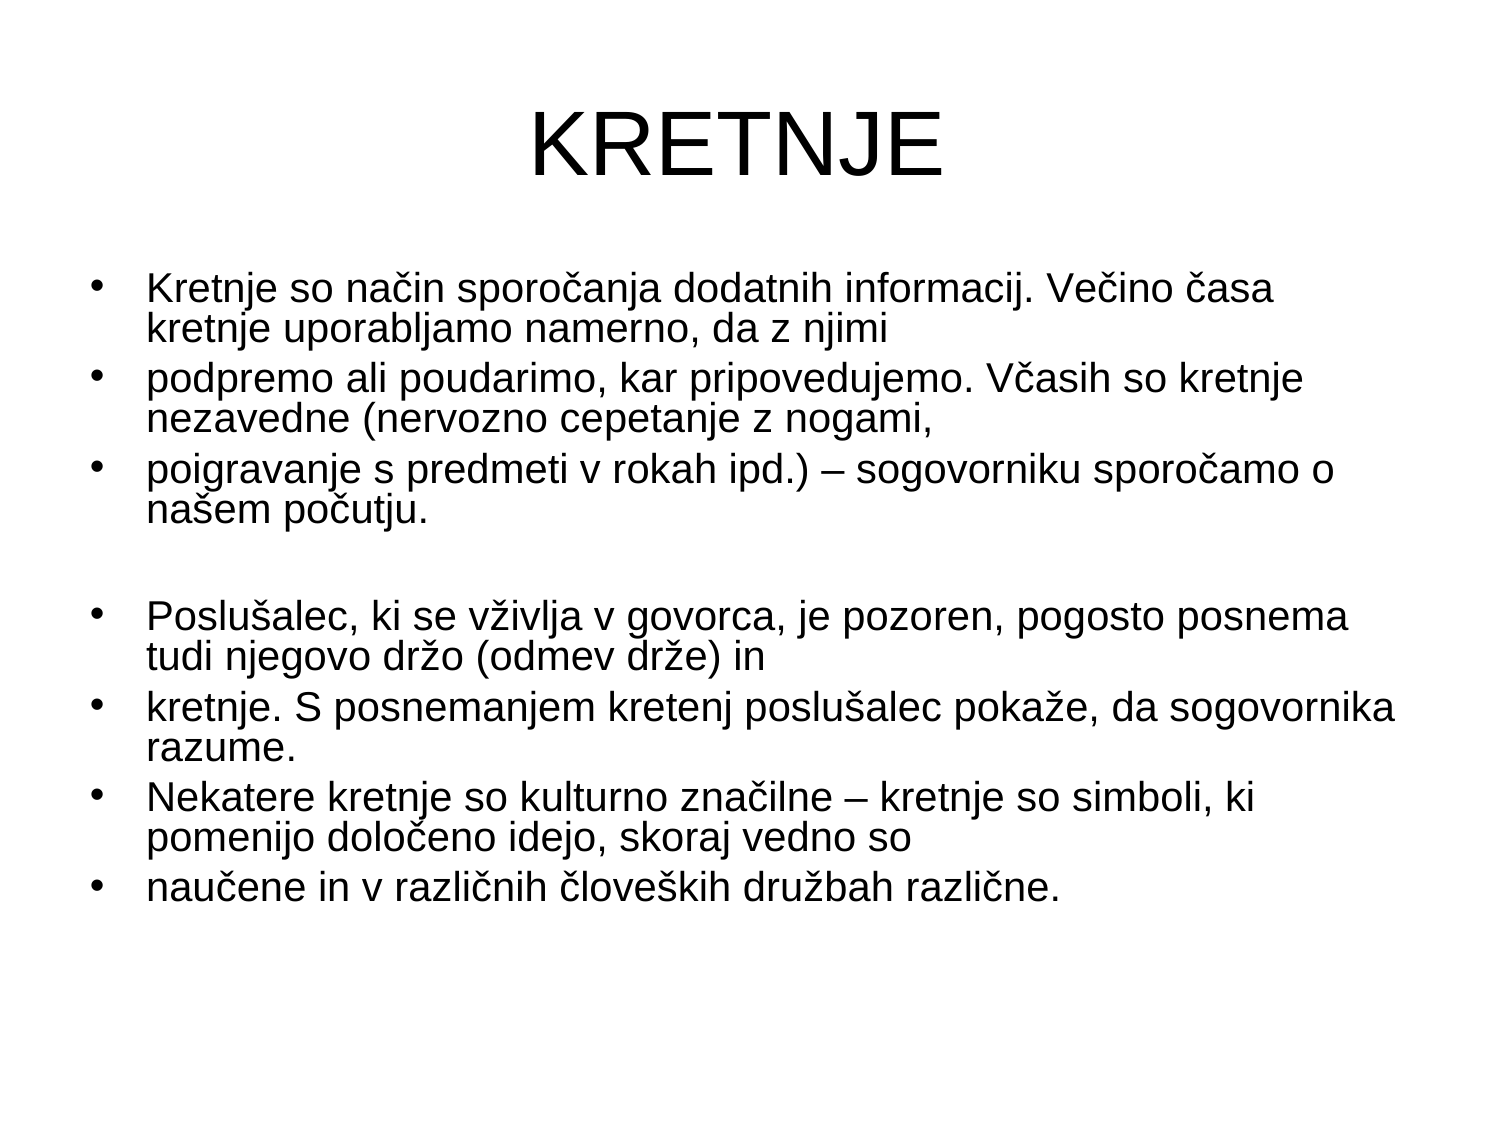

# KRETNJE
Kretnje so način sporočanja dodatnih informacij. Večino časa kretnje uporabljamo namerno, da z njimi
podpremo ali poudarimo, kar pripovedujemo. Včasih so kretnje nezavedne (nervozno cepetanje z nogami,
poigravanje s predmeti v rokah ipd.) – sogovorniku sporočamo o našem počutju.
Poslušalec, ki se vživlja v govorca, je pozoren, pogosto posnema tudi njegovo držo (odmev drže) in
kretnje. S posnemanjem kretenj poslušalec pokaže, da sogovornika razume.
Nekatere kretnje so kulturno značilne – kretnje so simboli, ki pomenijo določeno idejo, skoraj vedno so
naučene in v različnih človeških družbah različne.